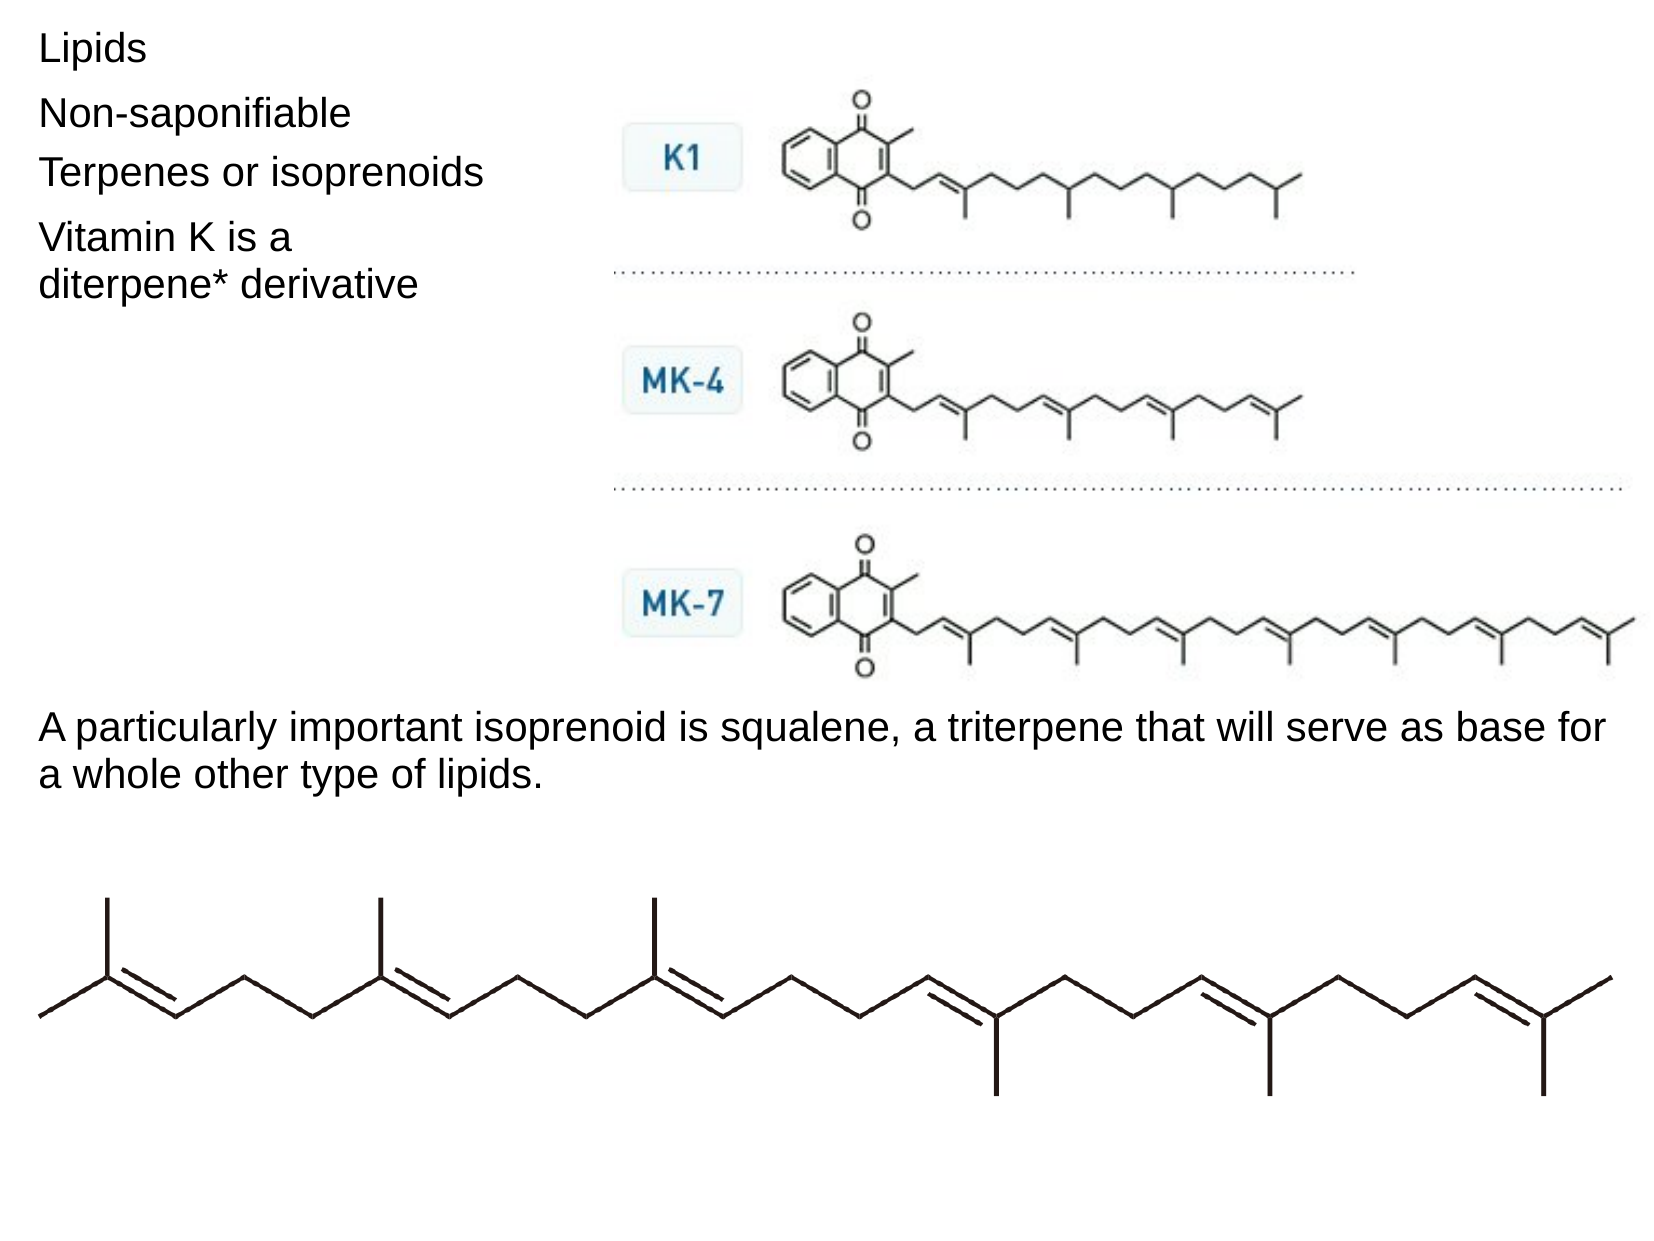

Lipids
Non-saponifiable
Terpenes or isoprenoids
Vitamin K is a diterpene* derivative
A particularly important isoprenoid is squalene, a triterpene that will serve as base for a whole other type of lipids.